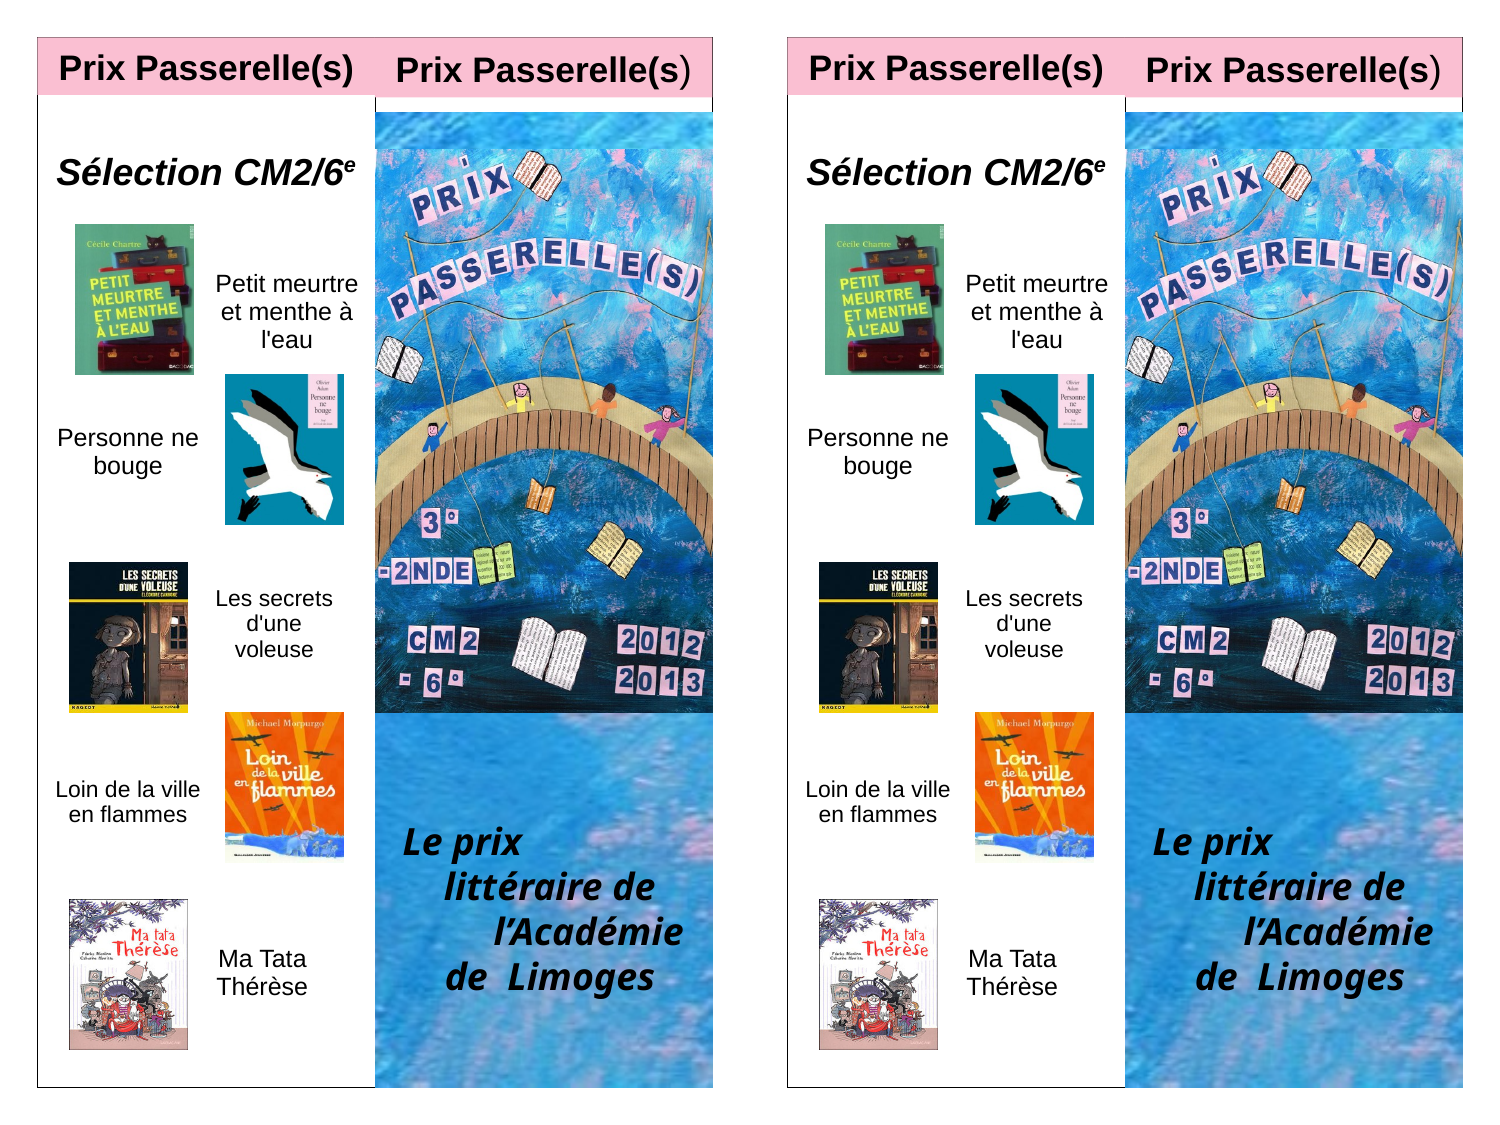

Prix Passerelle(s)
Prix Passerelle(s)
Prix Passerelle(s)
Prix Passerelle(s)
Sélection CM2/6e
Sélection CM2/6e
Petit meurtre et menthe à l'eau
Petit meurtre et menthe à l'eau
Personne ne bouge
Personne ne bouge
Les secrets d'une voleuse
Les secrets d'une voleuse
Loin de la ville en flammes
Loin de la ville en flammes
Le prix littéraire de l’Académie de Limoges
Le prix littéraire de l’Académie de Limoges
Ma Tata Thérèse
Ma Tata Thérèse